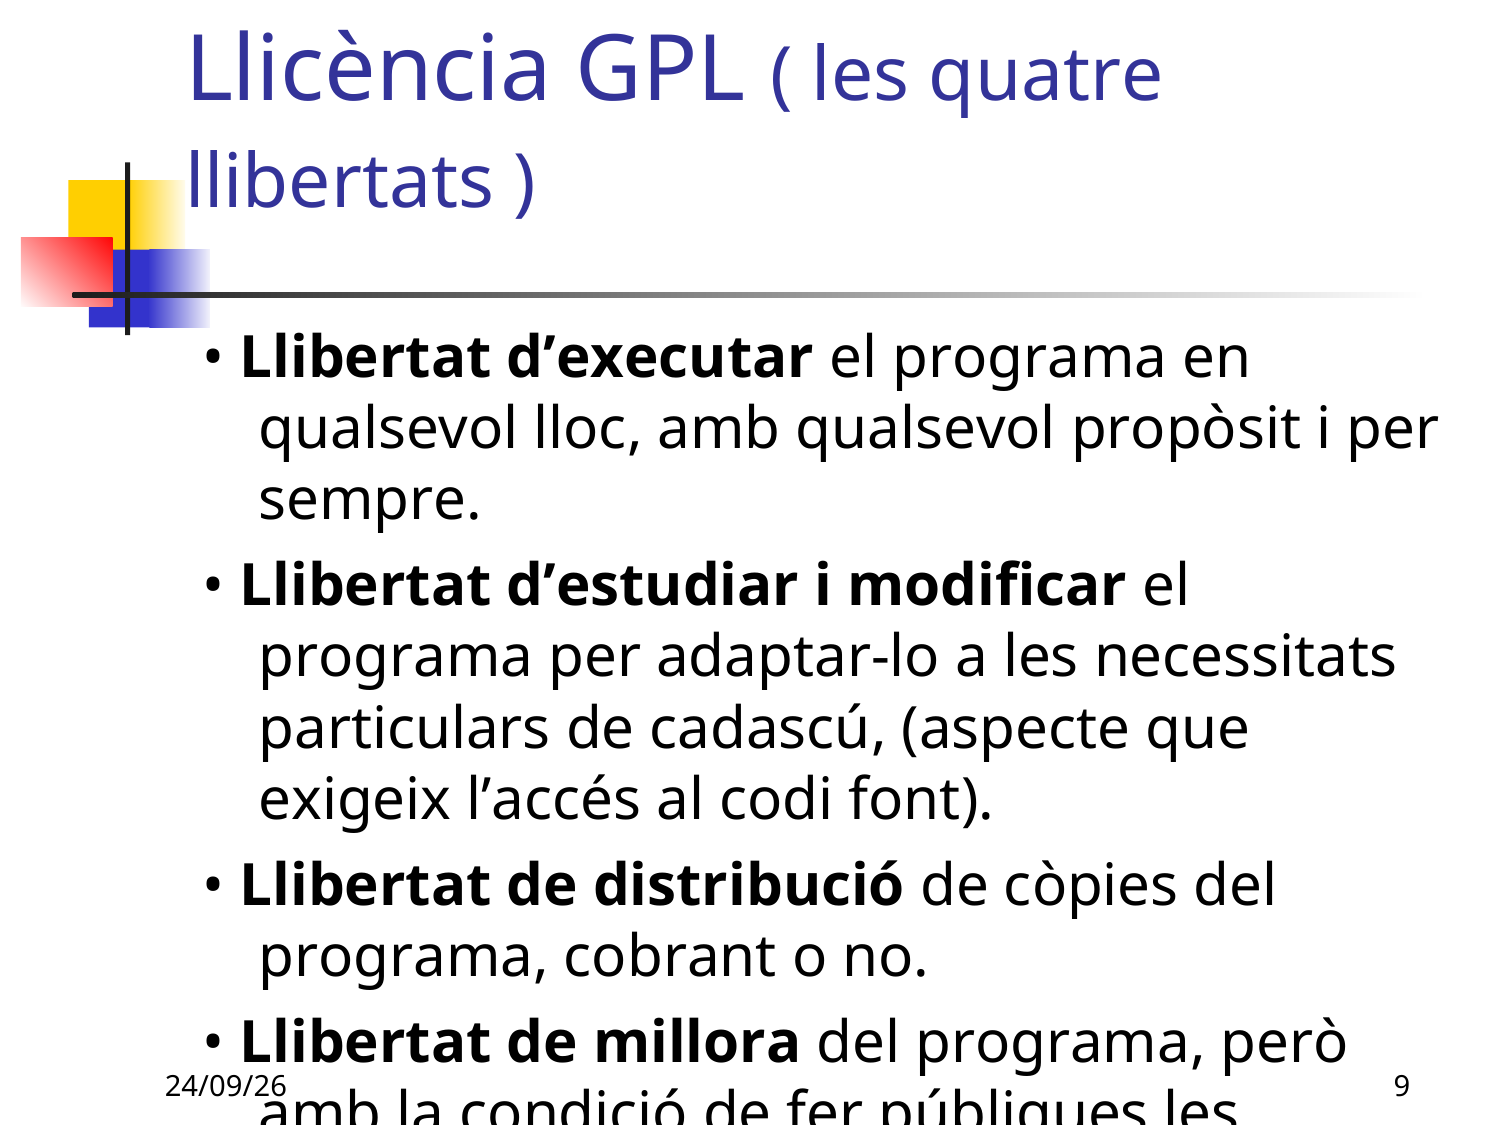

# Llicència GPL ( les quatre llibertats )
• Llibertat d’executar el programa en qualsevol lloc, amb qualsevol propòsit i per sempre.
• Llibertat d’estudiar i modificar el programa per adaptar-lo a les necessitats particulars de cadascú, (aspecte que exigeix l’accés al codi font).
• Llibertat de distribució de còpies del programa, cobrant o no.
• Llibertat de millora del programa, però amb la condició de fer públiques les millores introduïdes i distrubuir-les sota la llicència GPL, aspecte que exigeix l’accés al codi font
9